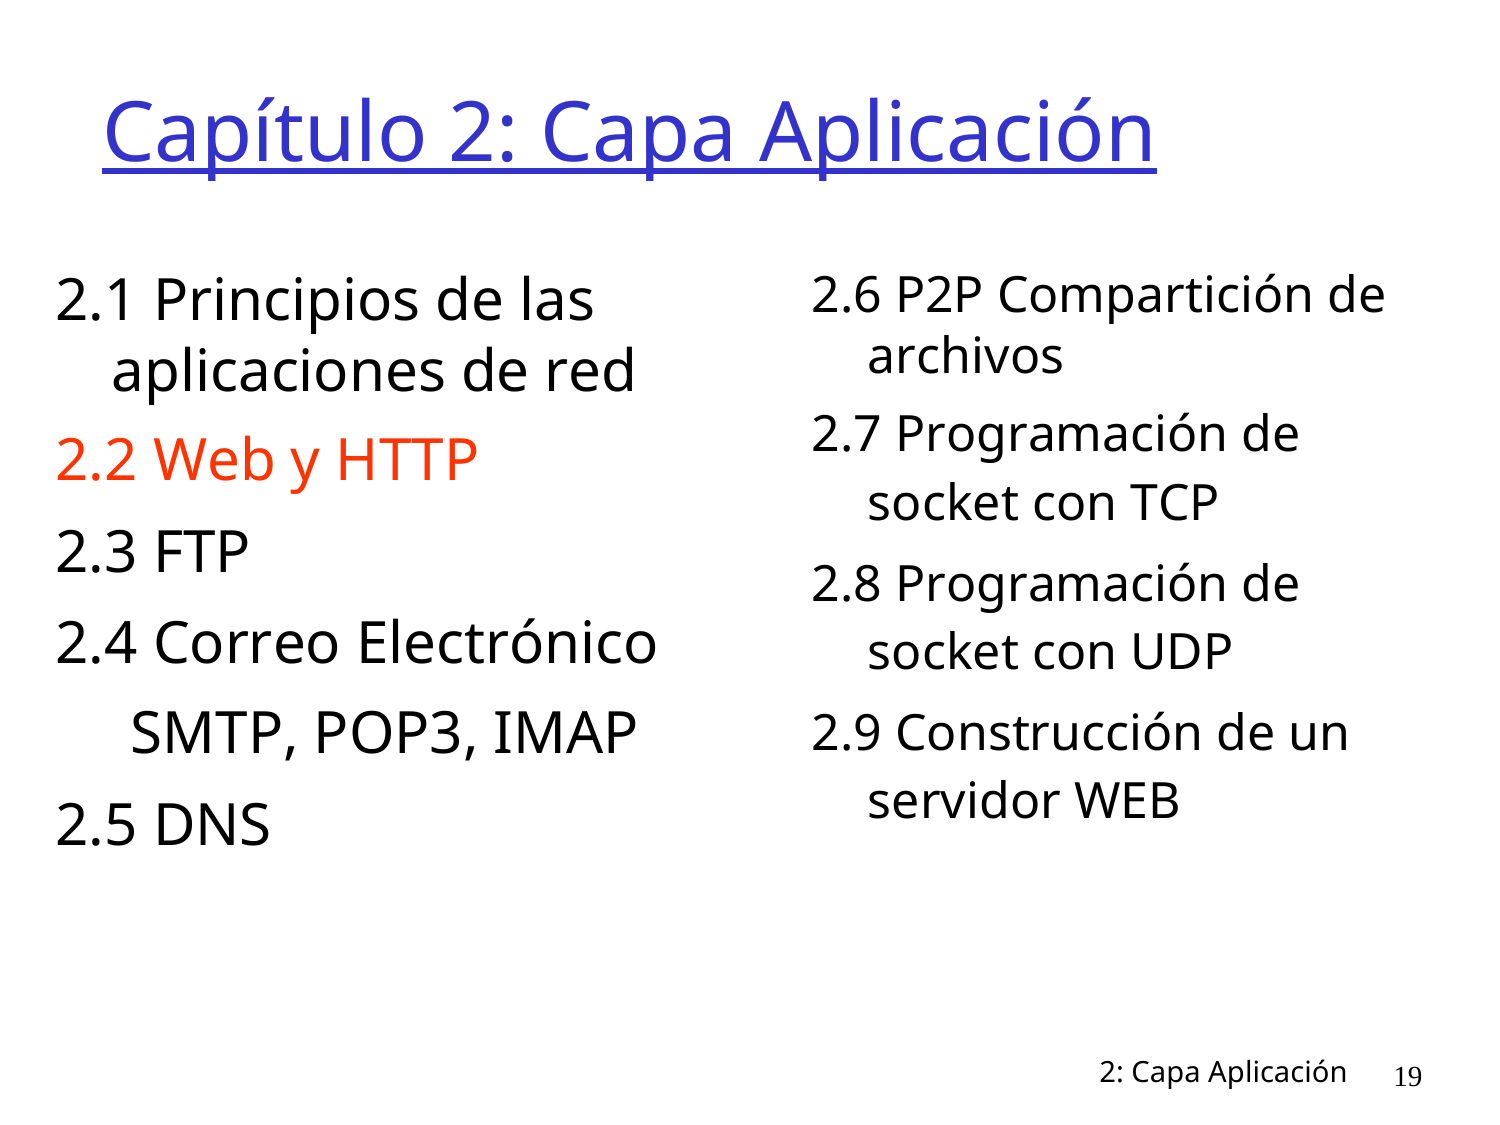

# Capítulo 2: Capa Aplicación
2.1 Principios de las aplicaciones de red
2.2 Web y HTTP
2.3 FTP
2.4 Correo Electrónico
SMTP, POP3, IMAP
2.5 DNS
2.6 P2P Compartición de archivos
2.7 Programación de socket con TCP
2.8 Programación de socket con UDP
2.9 Construcción de un servidor WEB